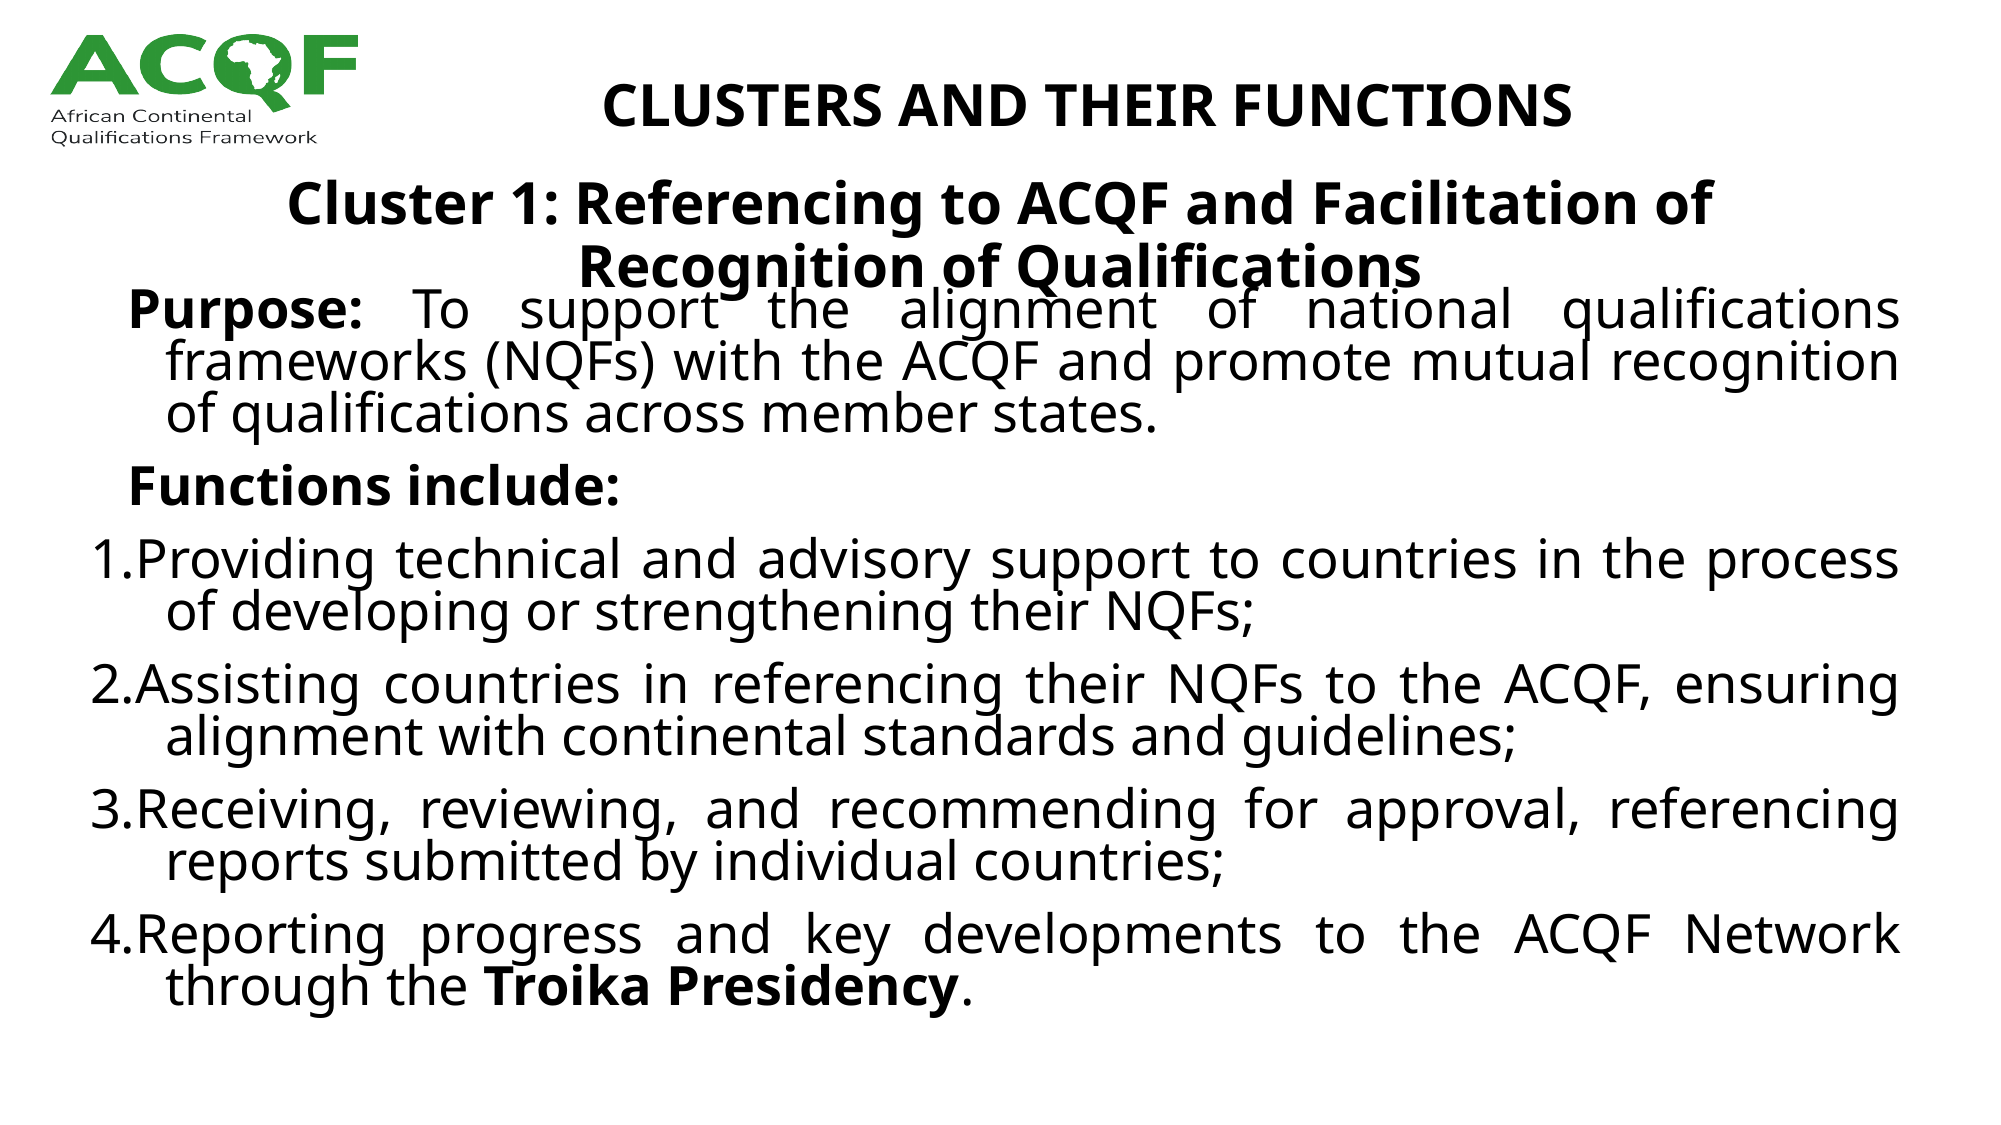

CLUSTERS AND THEIR FUNCTIONS
# Cluster 1: Referencing to ACQF and Facilitation of Recognition of Qualifications
Purpose: To support the alignment of national qualifications frameworks (NQFs) with the ACQF and promote mutual recognition of qualifications across member states.
Functions include:
Providing technical and advisory support to countries in the process of developing or strengthening their NQFs;
Assisting countries in referencing their NQFs to the ACQF, ensuring alignment with continental standards and guidelines;
Receiving, reviewing, and recommending for approval, referencing reports submitted by individual countries;
Reporting progress and key developments to the ACQF Network through the Troika Presidency.